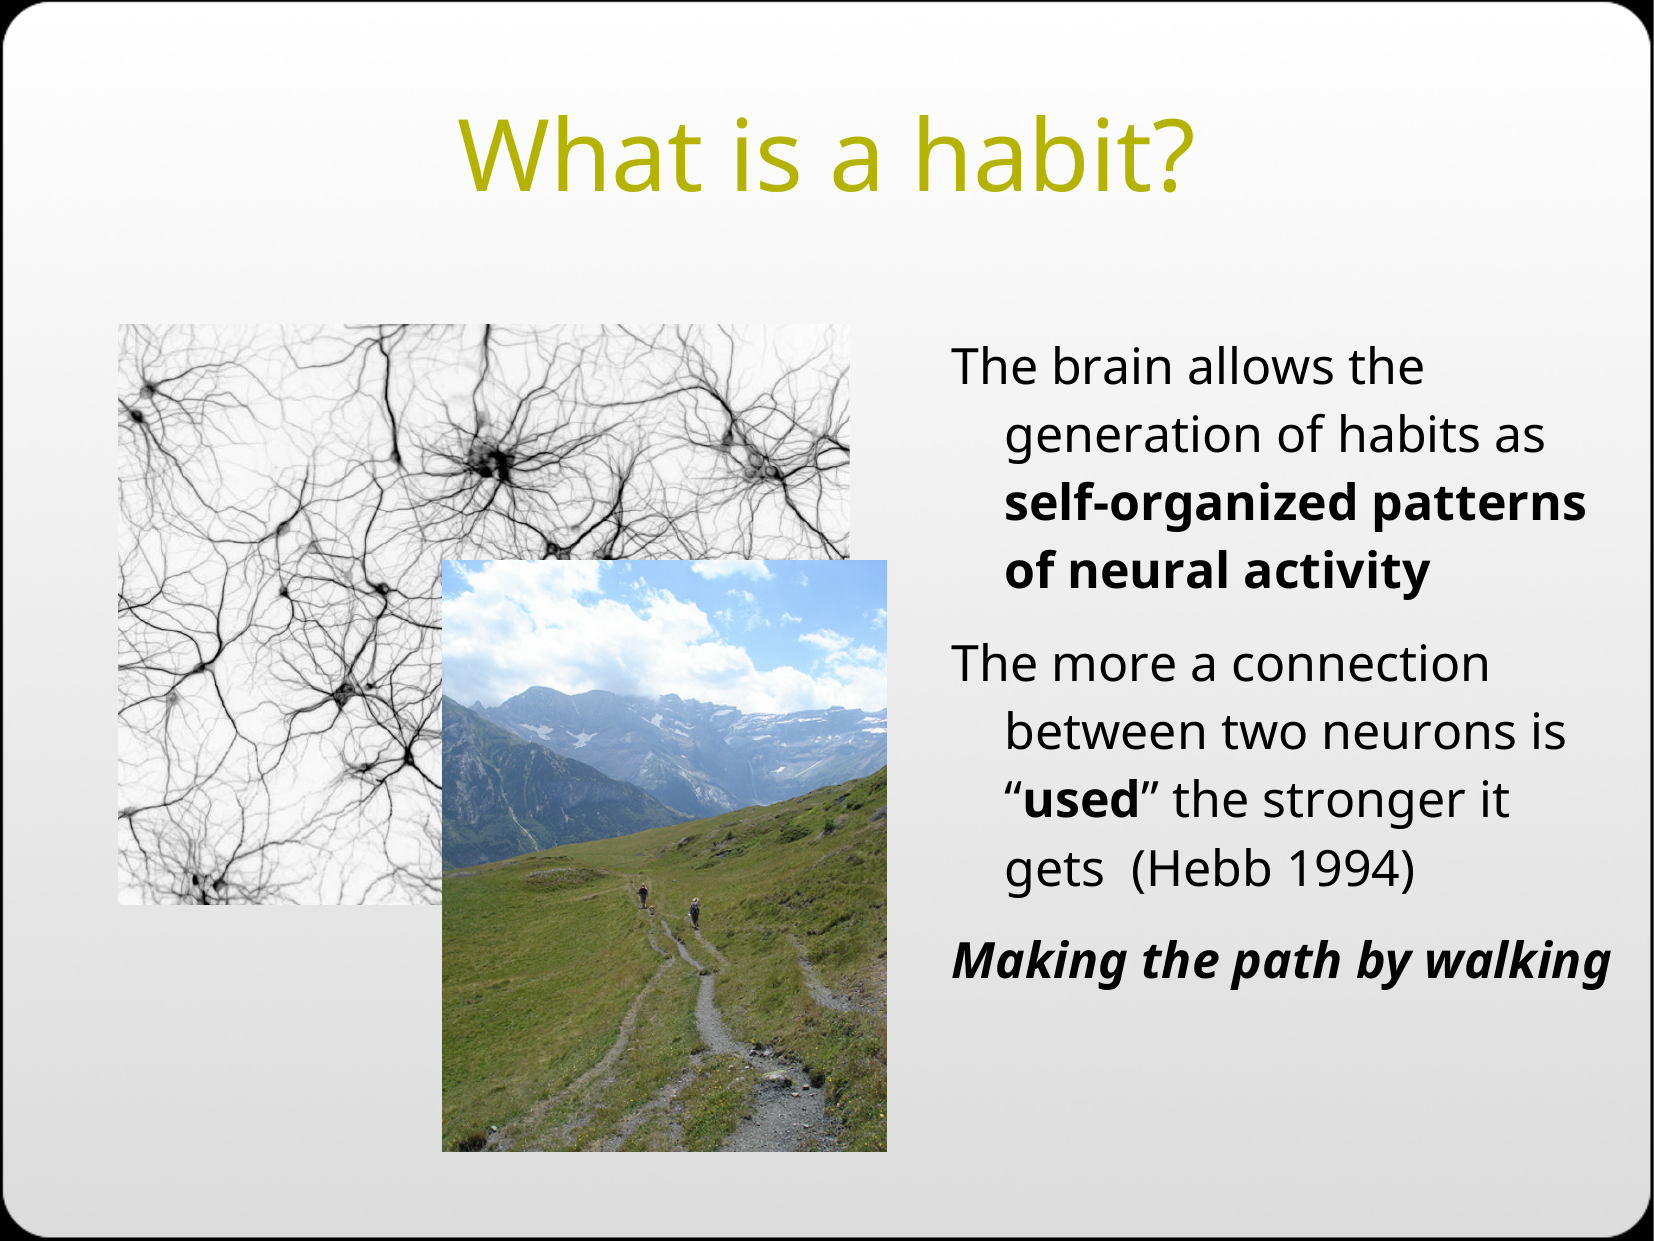

# What is a habit?
The brain allows the generation of habits as self-organized patterns of neural activity
The more a connection between two neurons is “used” the stronger it gets (Hebb 1994)
Making the path by walking